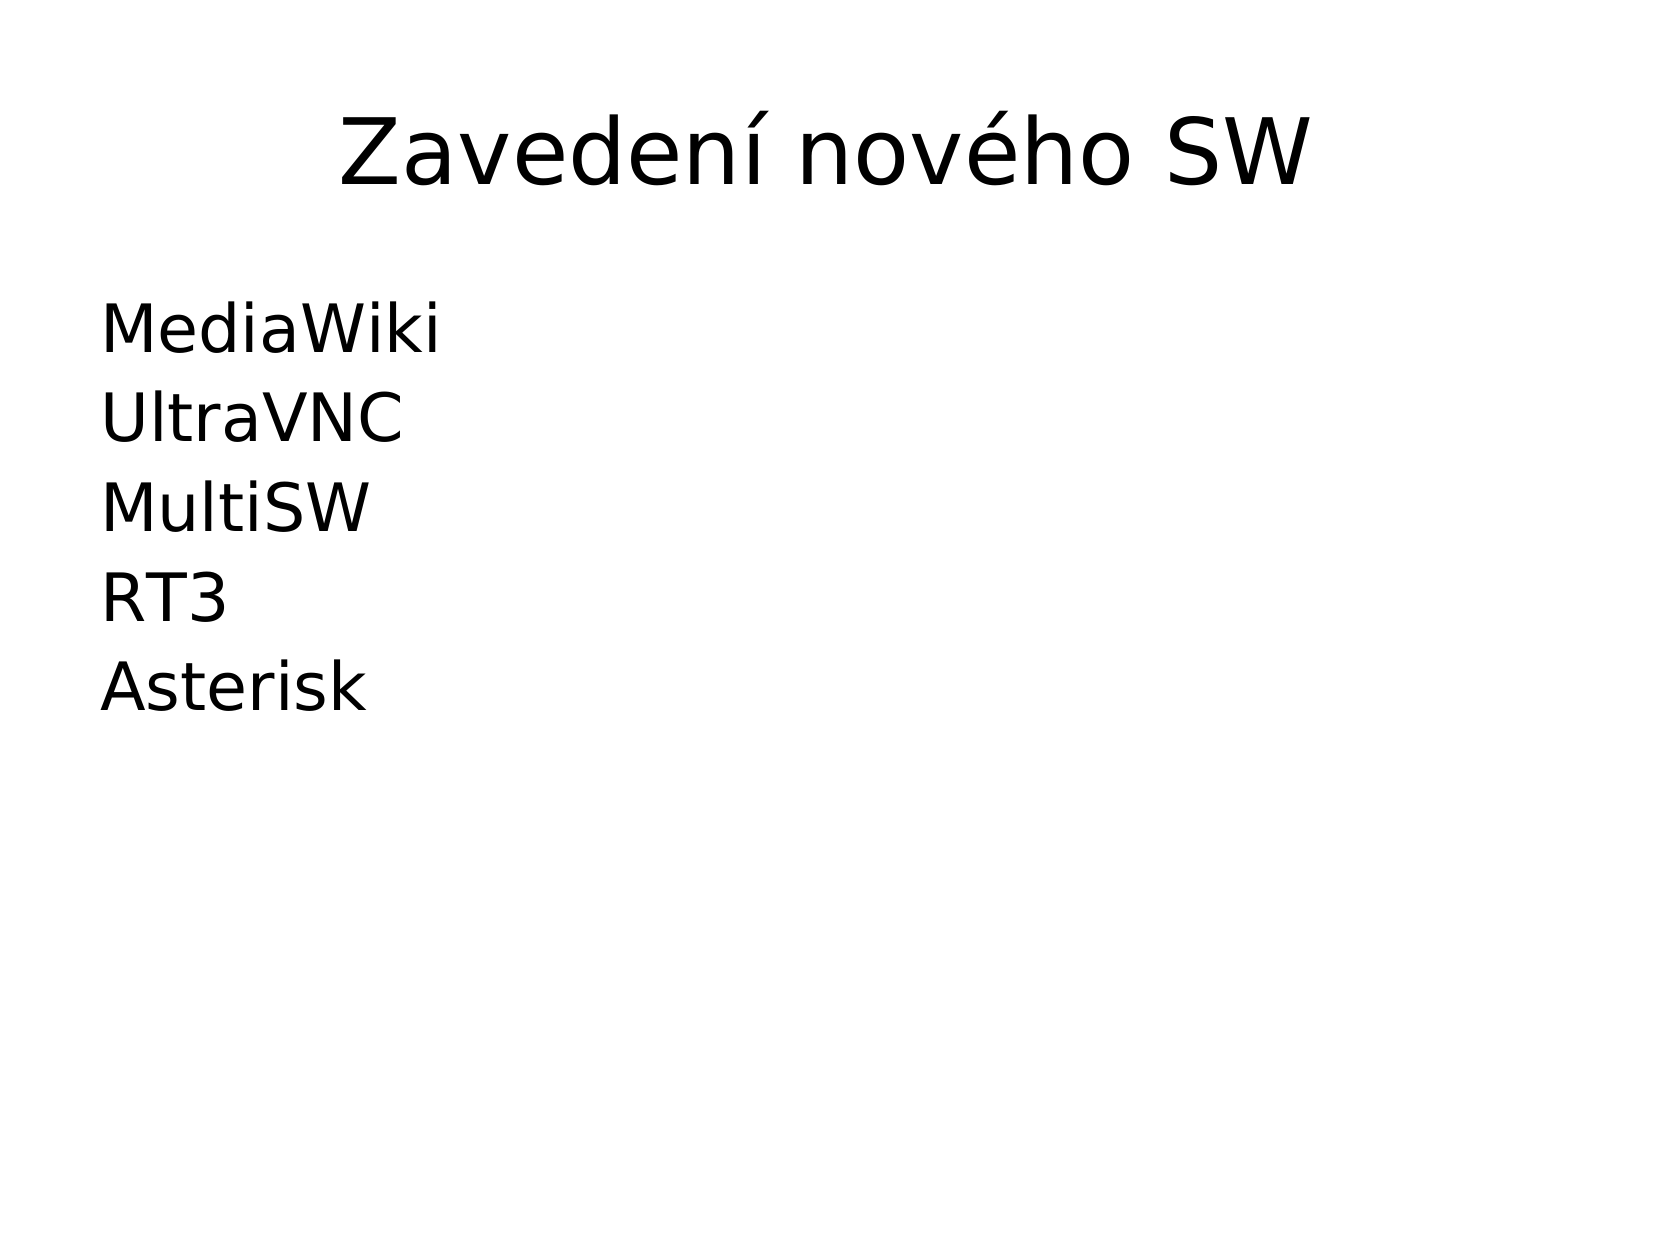

# Zavedení nového SW
MediaWiki
UltraVNC
MultiSW
RT3
Asterisk